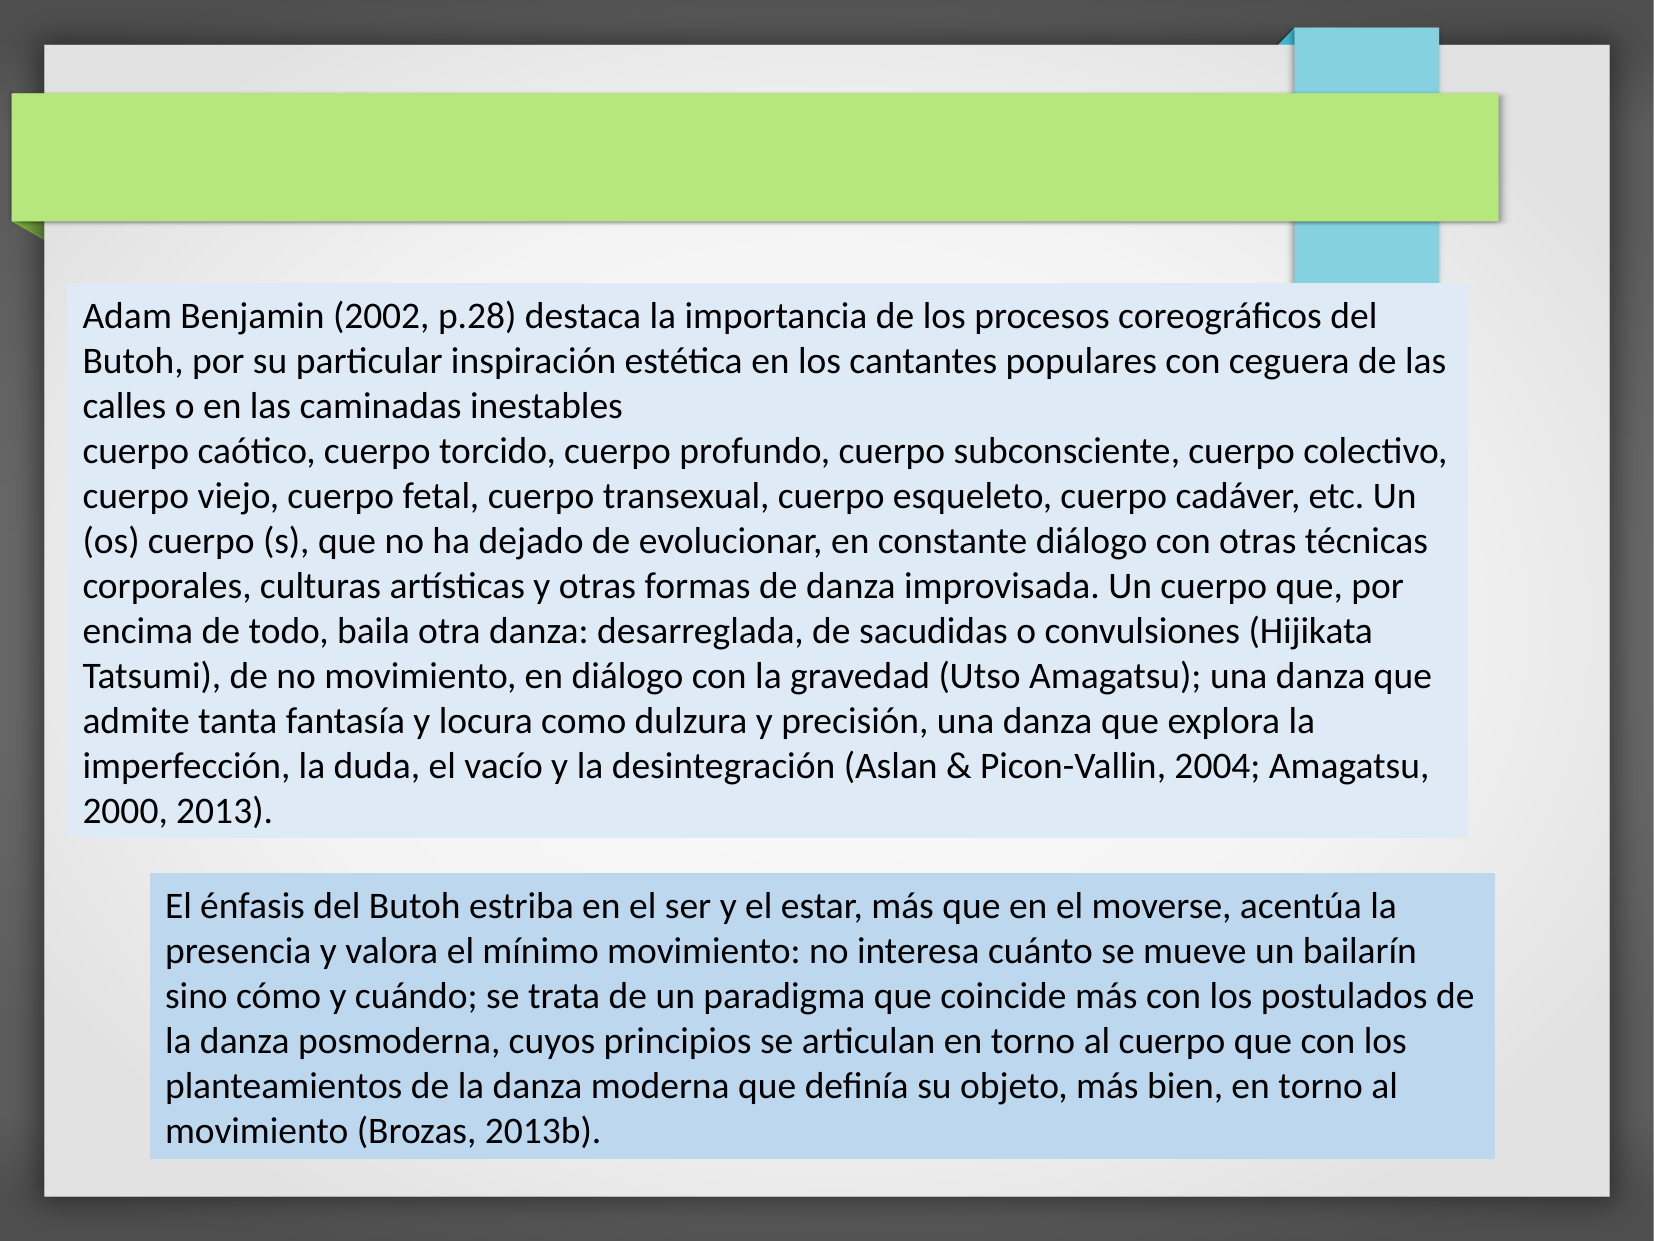

Adam Benjamin (2002, p.28) destaca la importancia de los procesos coreográficos del Butoh, por su particular inspiración estética en los cantantes populares con ceguera de las calles o en las caminadas inestables
cuerpo caótico, cuerpo torcido, cuerpo profundo, cuerpo subconsciente, cuerpo colectivo, cuerpo viejo, cuerpo fetal, cuerpo transexual, cuerpo esqueleto, cuerpo cadáver, etc. Un (os) cuerpo (s), que no ha dejado de evolucionar, en constante diálogo con otras técnicas corporales, culturas artísticas y otras formas de danza improvisada. Un cuerpo que, por encima de todo, baila otra danza: desarreglada, de sacudidas o convulsiones (Hijikata Tatsumi), de no movimiento, en diálogo con la gravedad (Utso Amagatsu); una danza que admite tanta fantasía y locura como dulzura y precisión, una danza que explora la imperfección, la duda, el vacío y la desintegración (Aslan & Picon-Vallin, 2004; Amagatsu, 2000, 2013).
El énfasis del Butoh estriba en el ser y el estar, más que en el moverse, acentúa la presencia y valora el mínimo movimiento: no interesa cuánto se mueve un bailarín sino cómo y cuándo; se trata de un paradigma que coincide más con los postulados de la danza posmoderna, cuyos principios se articulan en torno al cuerpo que con los planteamientos de la danza moderna que definía su objeto, más bien, en torno al movimiento (Brozas, 2013b).